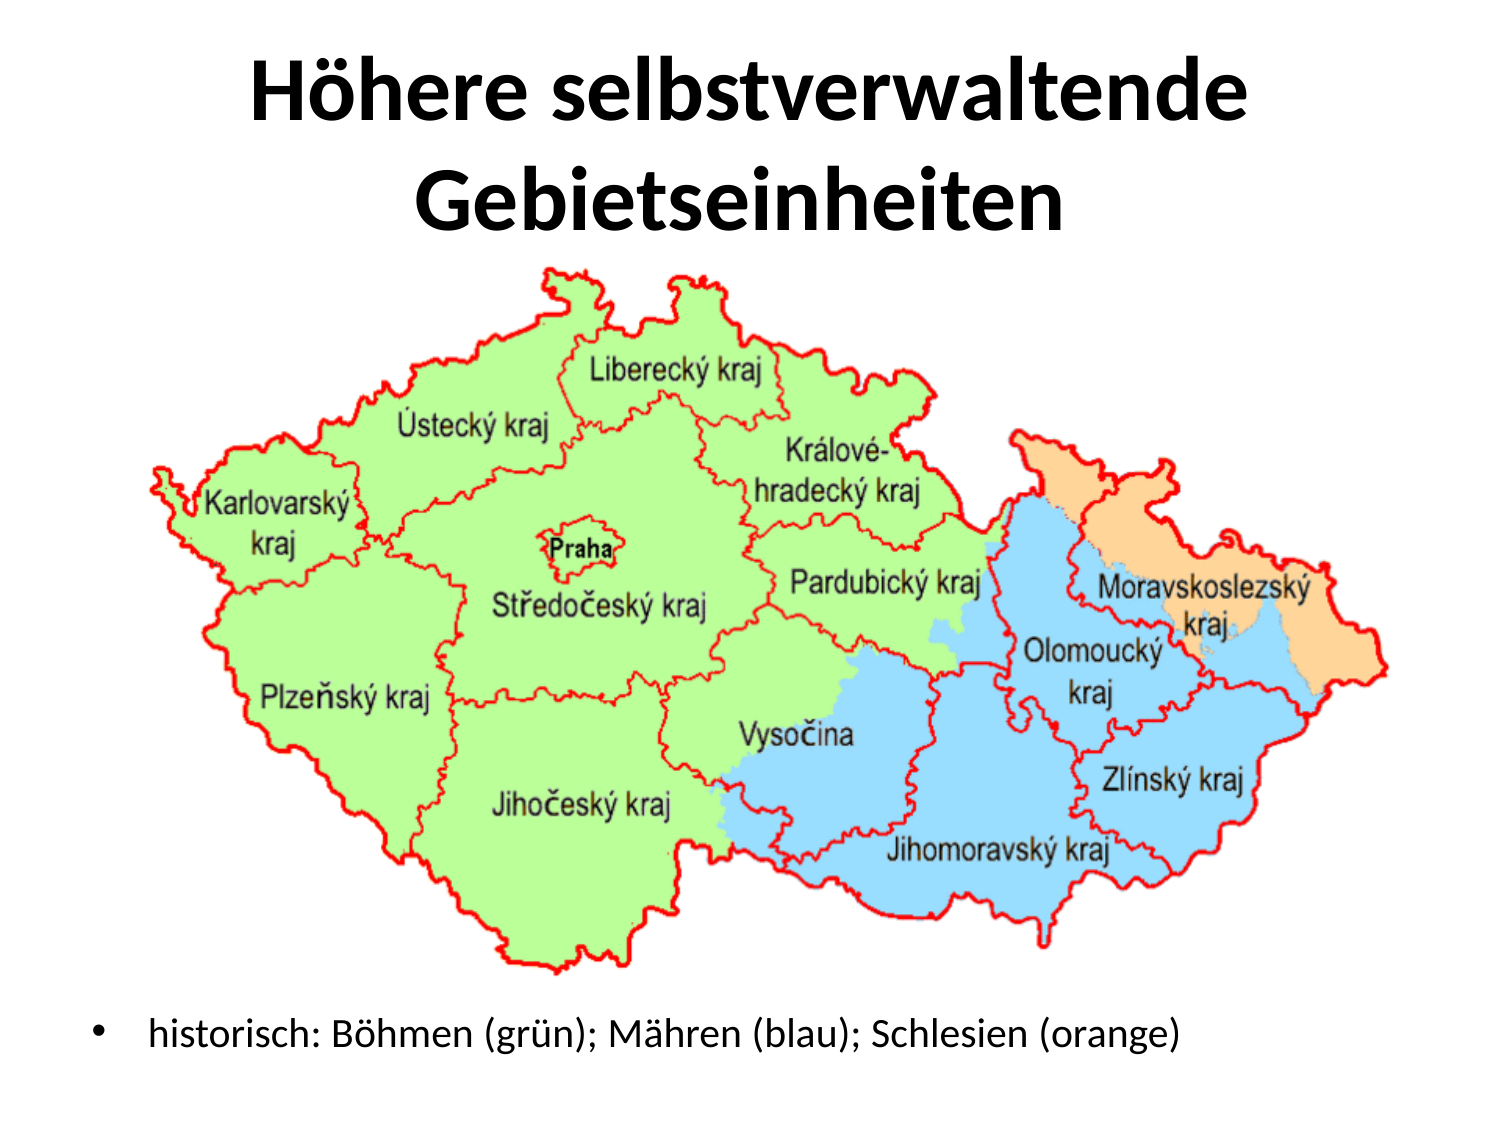

# Höhere selbstverwaltende Gebietseinheiten
historisch: Böhmen (grün); Mähren (blau); Schlesien (orange)